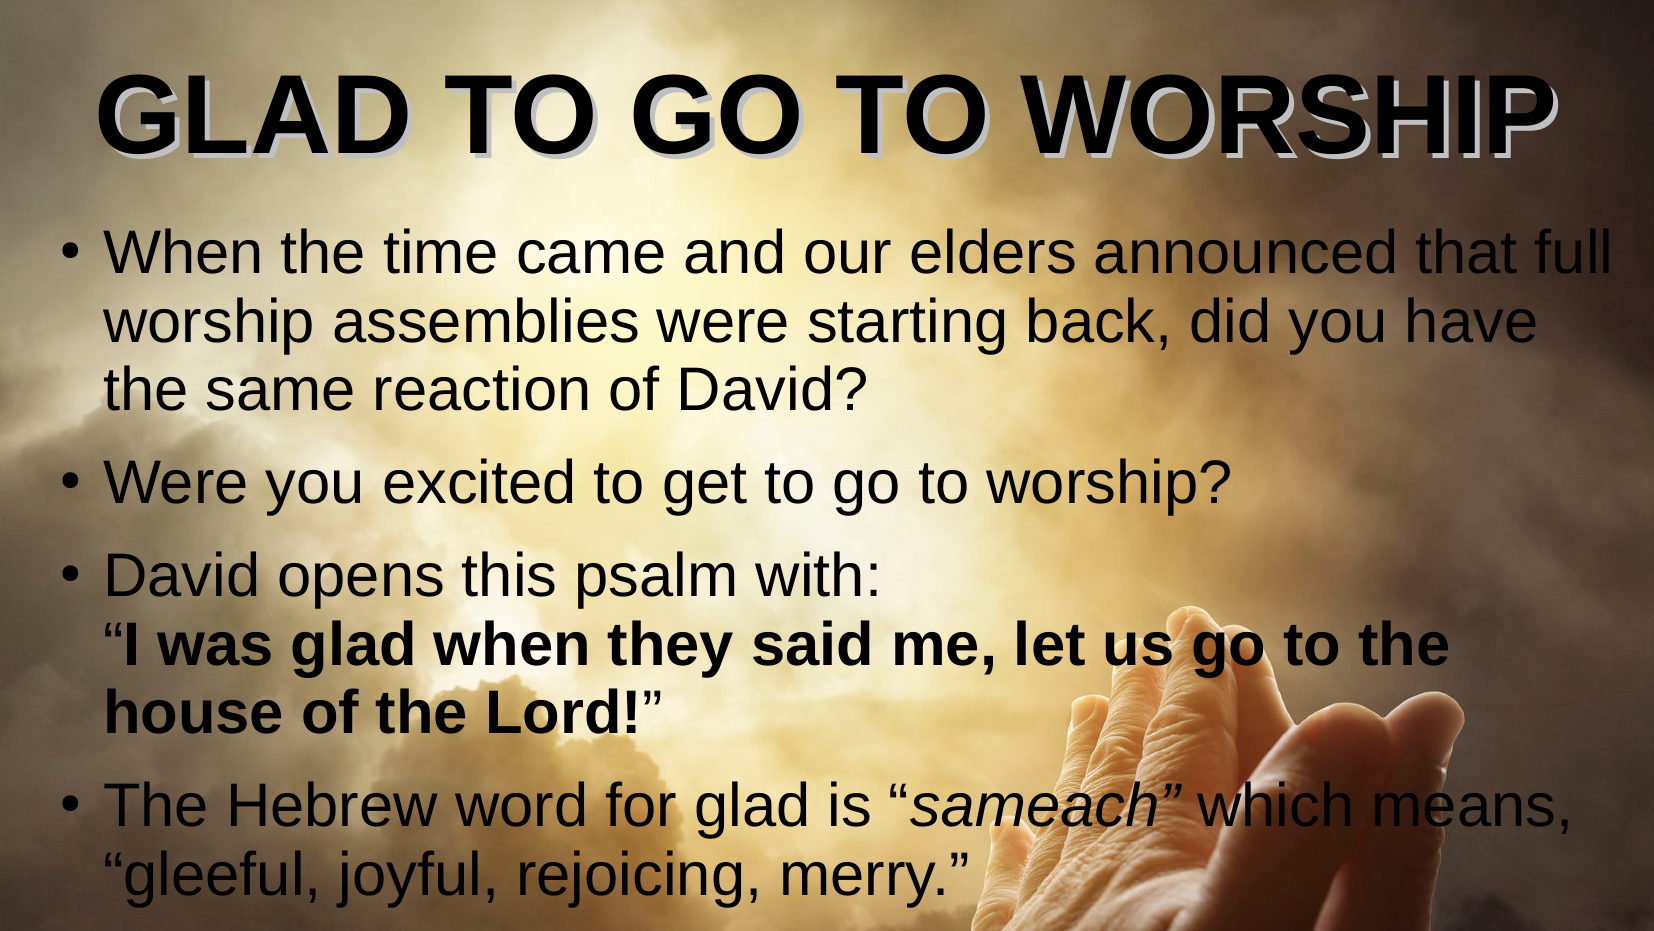

# GLAD TO GO TO WORSHIP
When the time came and our elders announced that full worship assemblies were starting back, did you have the same reaction of David?
Were you excited to get to go to worship?
David opens this psalm with: “I was glad when they said me, let us go to the house of the Lord!”
The Hebrew word for glad is “sameach” which means, “gleeful, joyful, rejoicing, merry.”